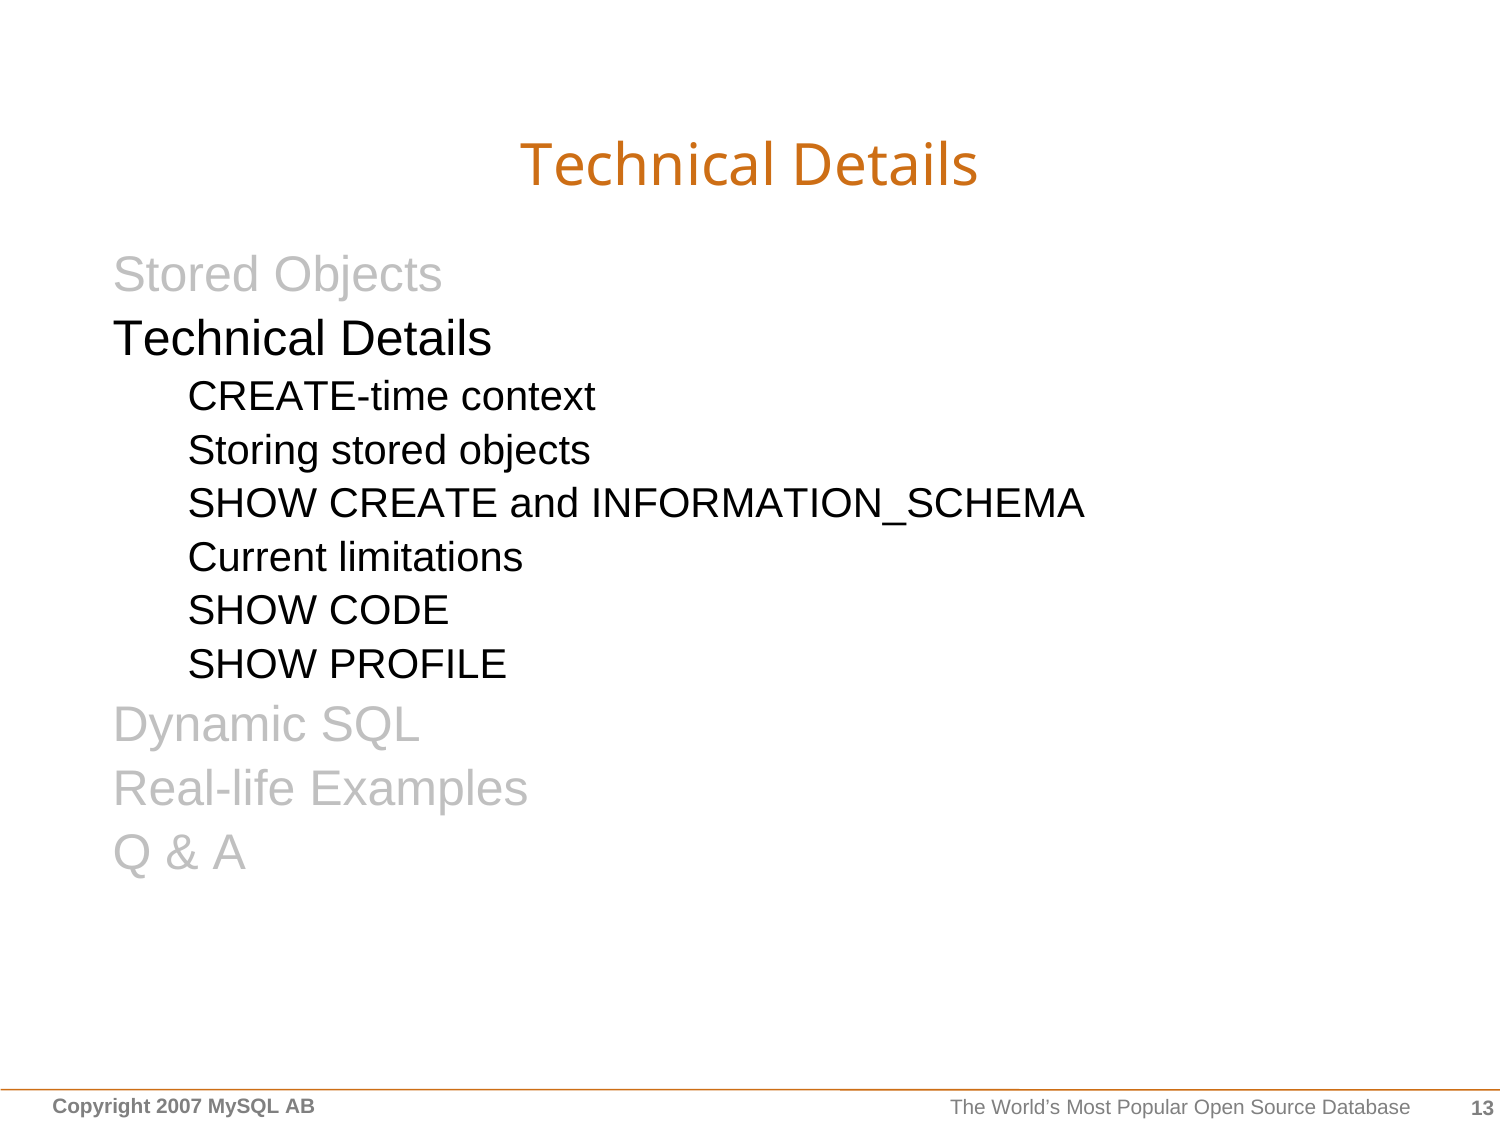

# Technical Details
Stored Objects
Technical Details
CREATE-time context
Storing stored objects
SHOW CREATE and INFORMATION_SCHEMA
Current limitations
SHOW CODE
SHOW PROFILE
Dynamic SQL
Real-life Examples
Q & A